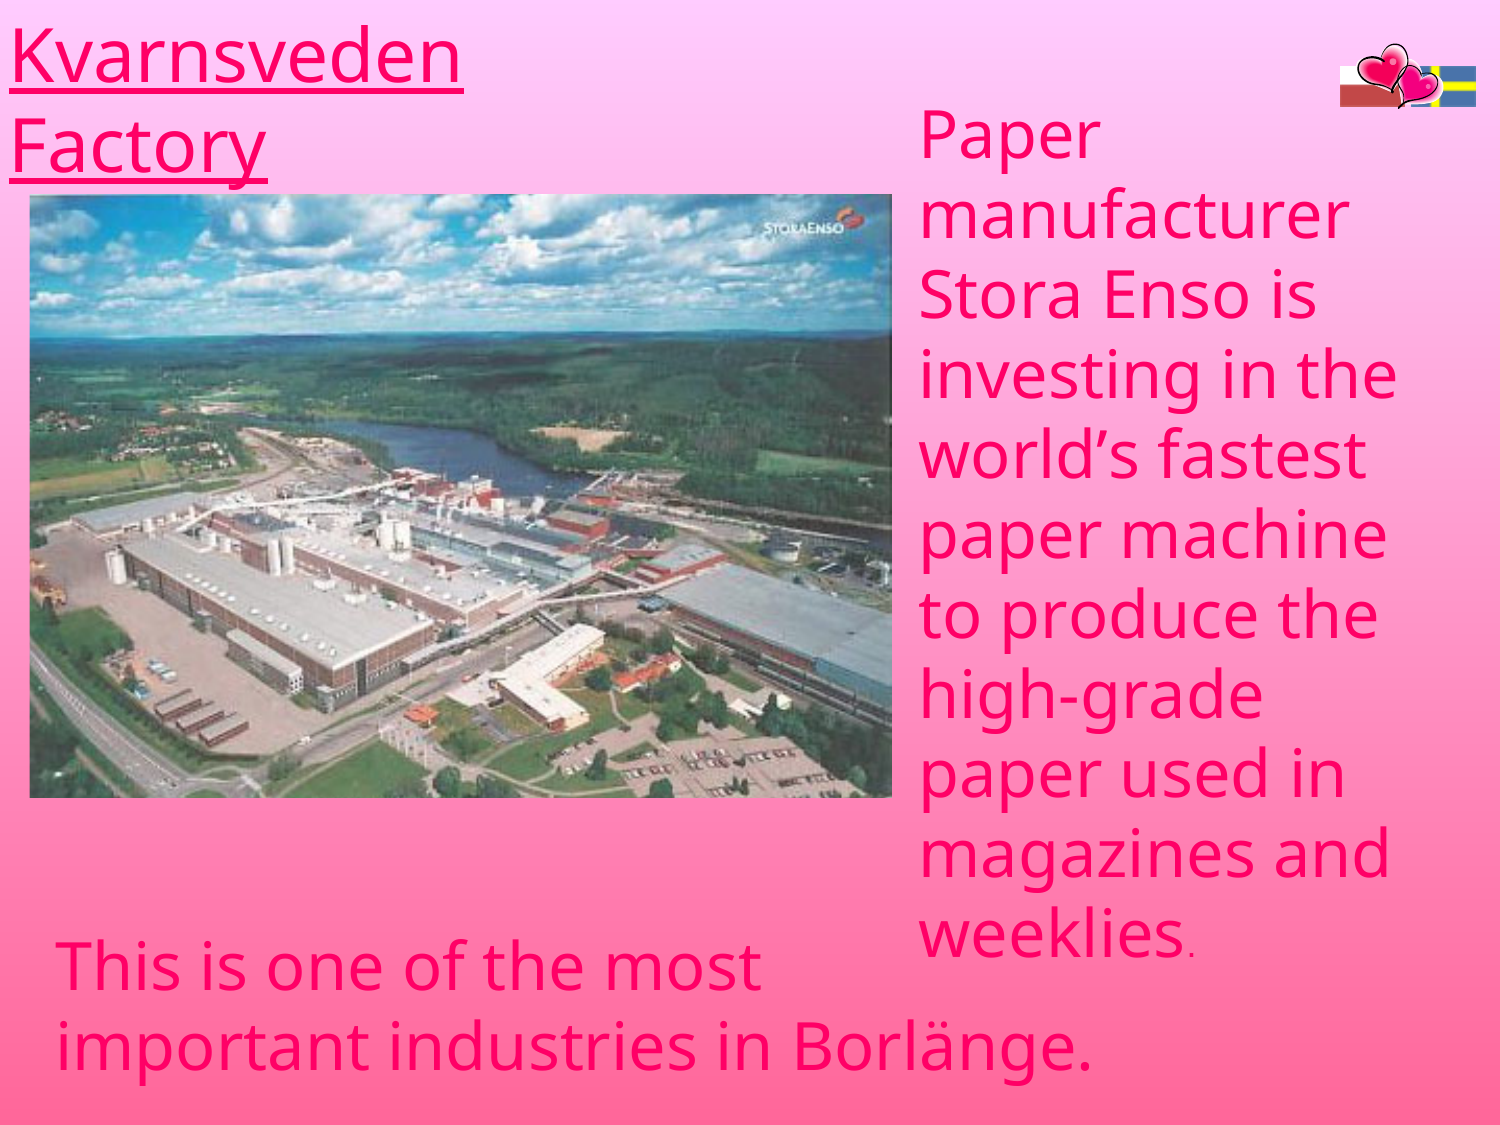

Kvarnsveden Factory
Paper manufacturer Stora Enso is investing in the world’s fastest paper machine to produce the high-grade paper used in magazines and weeklies.
This is one of the most
important industries in Borlänge.